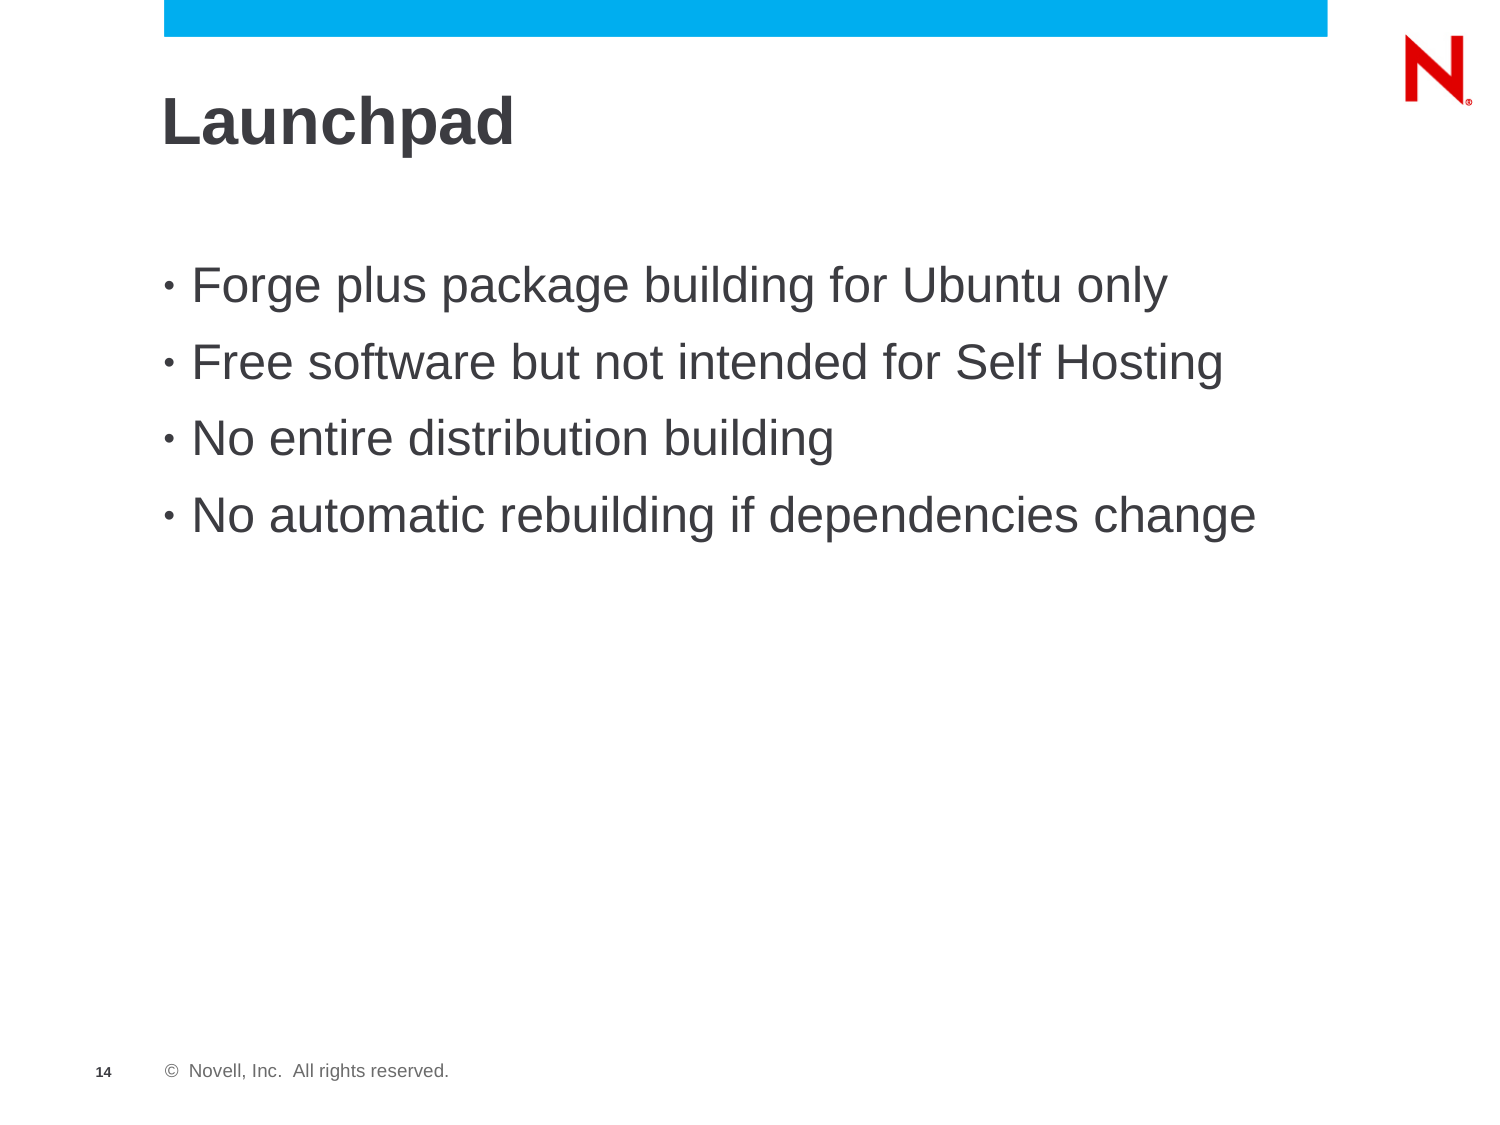

# Launchpad
Forge plus package building for Ubuntu only
Free software but not intended for Self Hosting
No entire distribution building
No automatic rebuilding if dependencies change